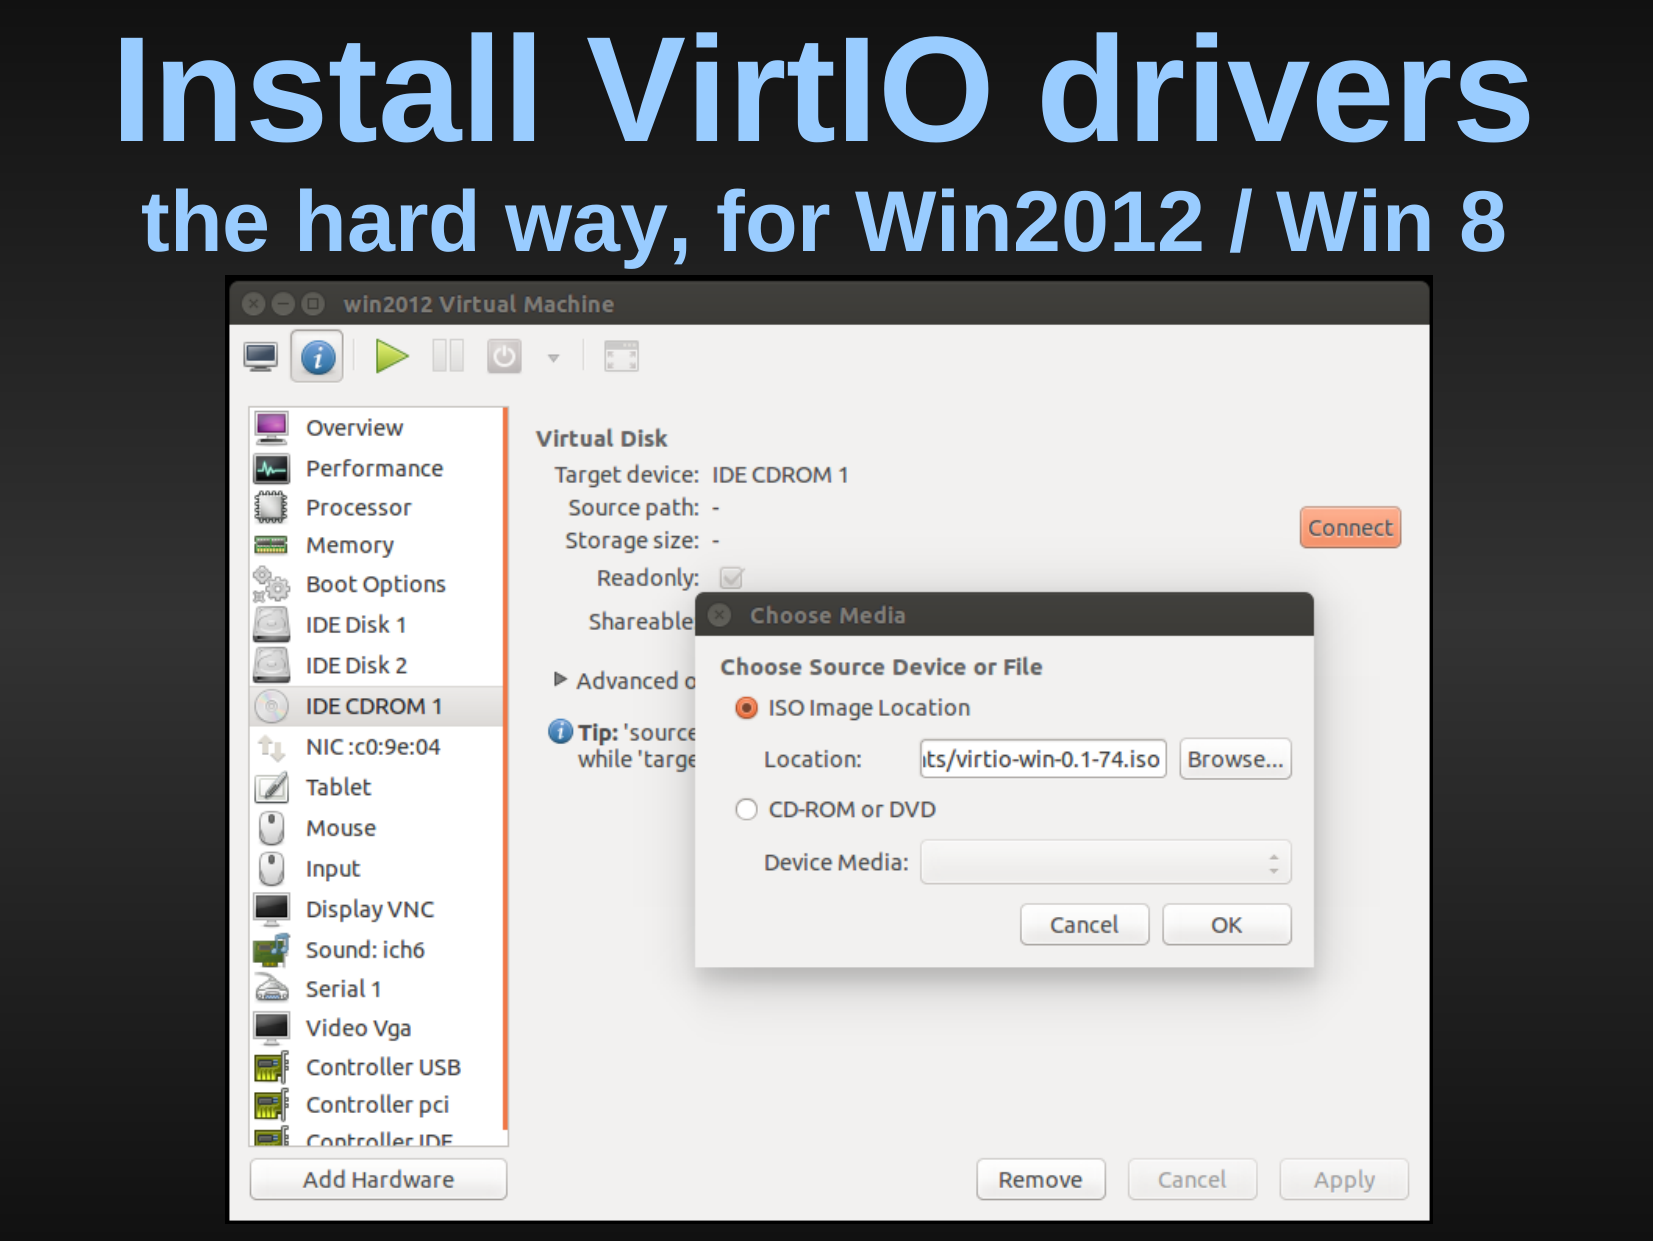

# Install VirtIO drivers the hard way, for Win2012 / Win 8